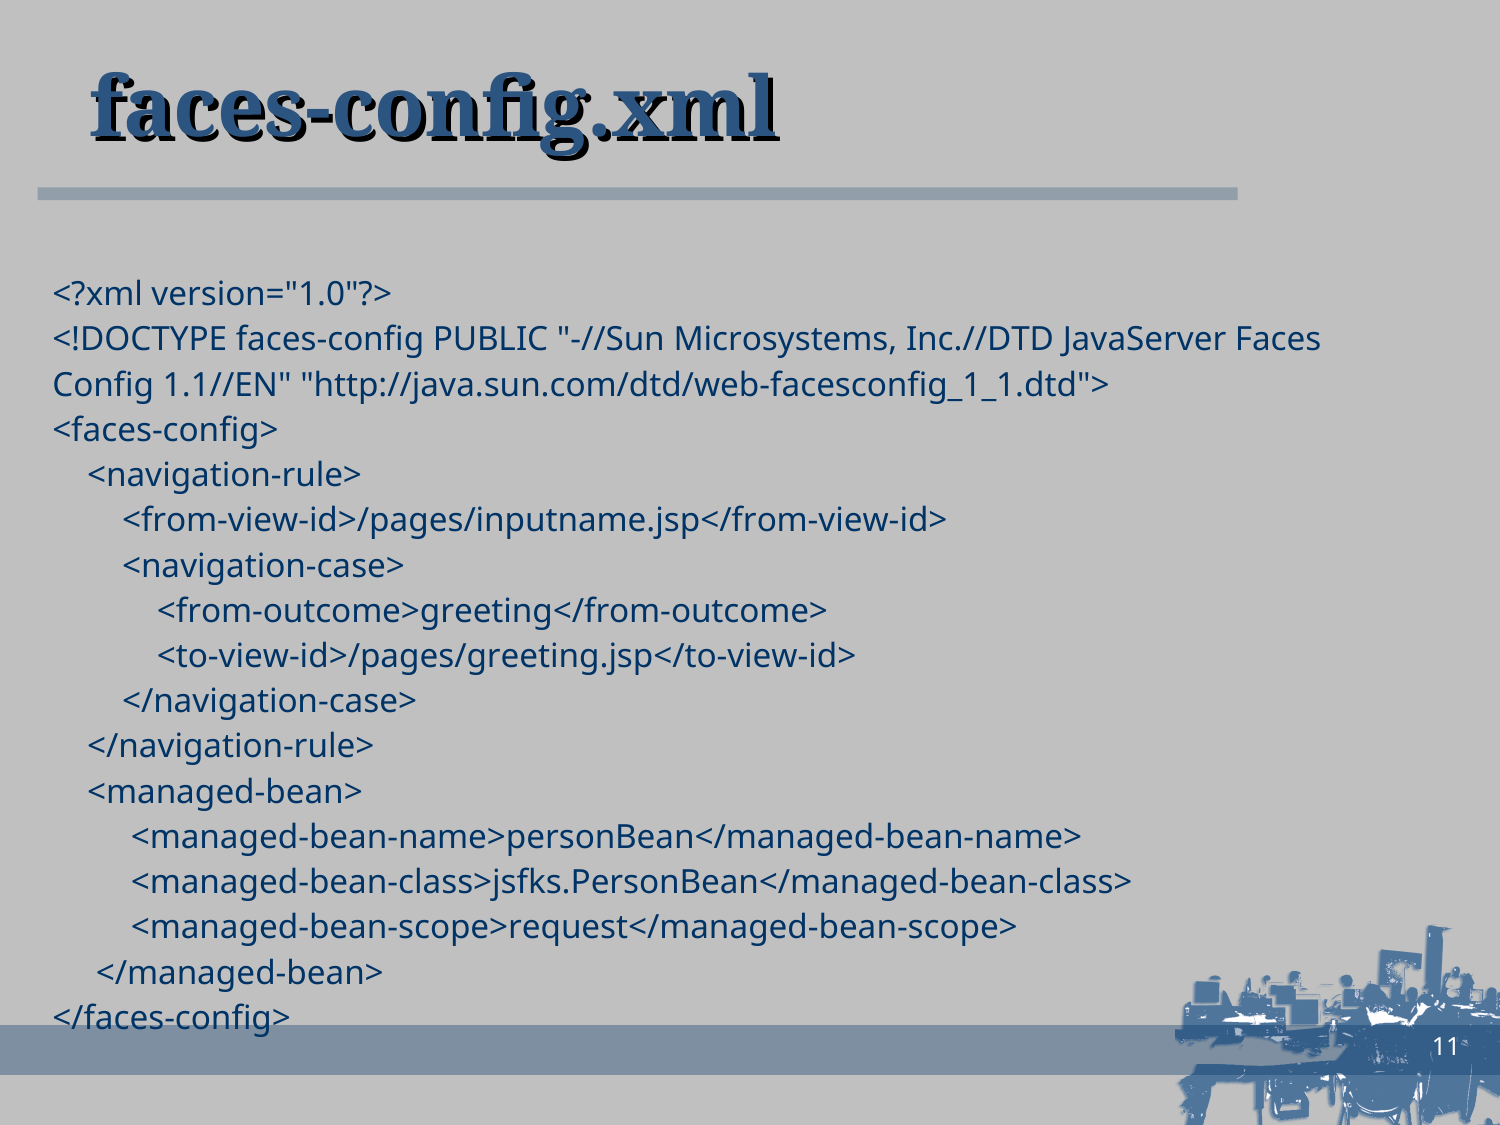

# faces-config.xml
<?xml version="1.0"?>
<!DOCTYPE faces-config PUBLIC "-//Sun Microsystems, Inc.//DTD JavaServer Faces Config 1.1//EN" "http://java.sun.com/dtd/web-facesconfig_1_1.dtd">
<faces-config>
 <navigation-rule>
 <from-view-id>/pages/inputname.jsp</from-view-id>
 <navigation-case>
 <from-outcome>greeting</from-outcome>
 <to-view-id>/pages/greeting.jsp</to-view-id>
 </navigation-case>
 </navigation-rule>
 <managed-bean>
 <managed-bean-name>personBean</managed-bean-name>
 <managed-bean-class>jsfks.PersonBean</managed-bean-class>
 <managed-bean-scope>request</managed-bean-scope>
 </managed-bean>
</faces-config>